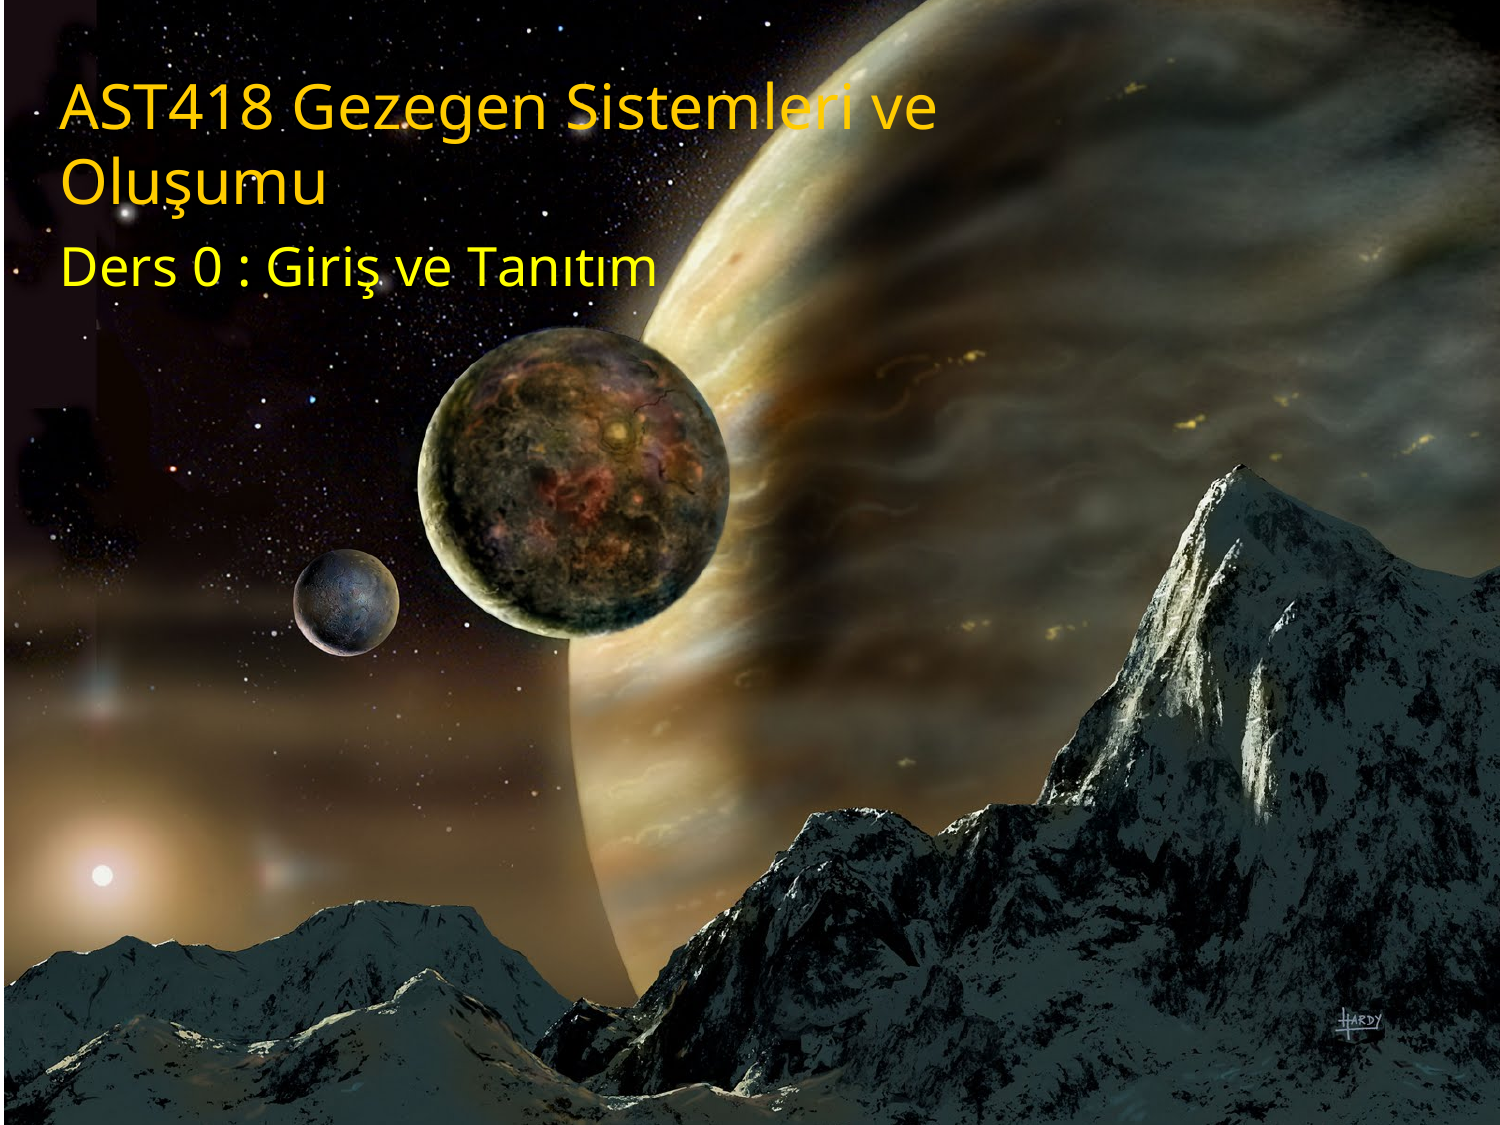

# AST418 Gezegen Sistemleri ve Oluşumu
Ders 0 : Giriş ve Tanıtım